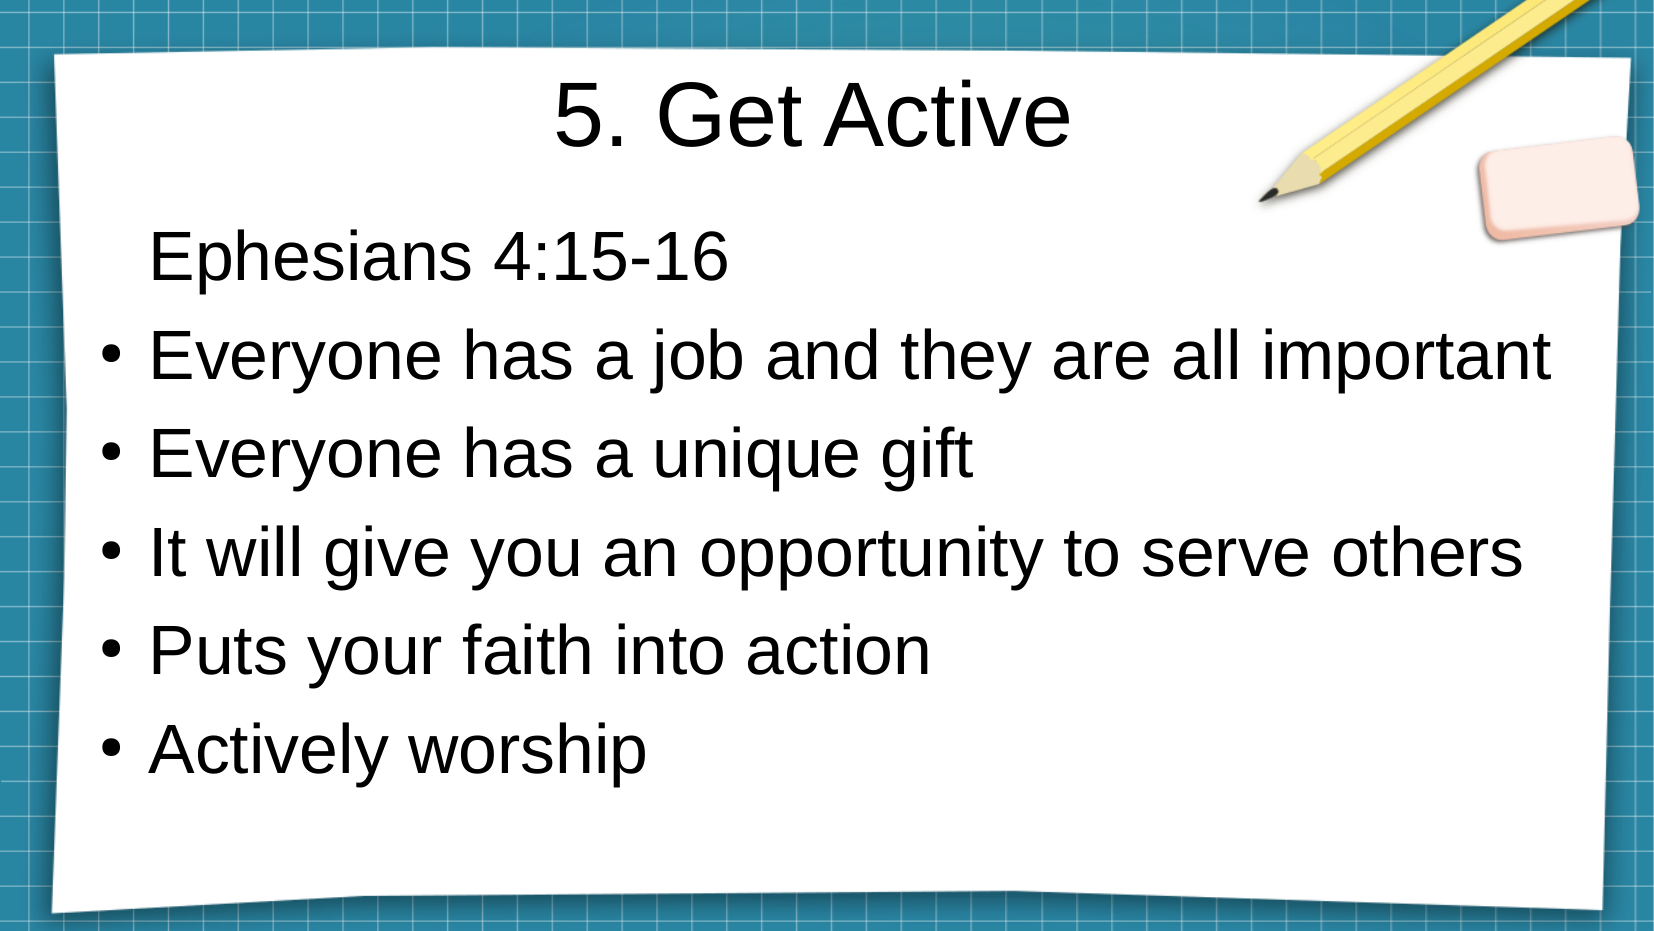

# 5. Get Active
Ephesians 4:15-16
Everyone has a job and they are all important
Everyone has a unique gift
It will give you an opportunity to serve others
Puts your faith into action
Actively worship